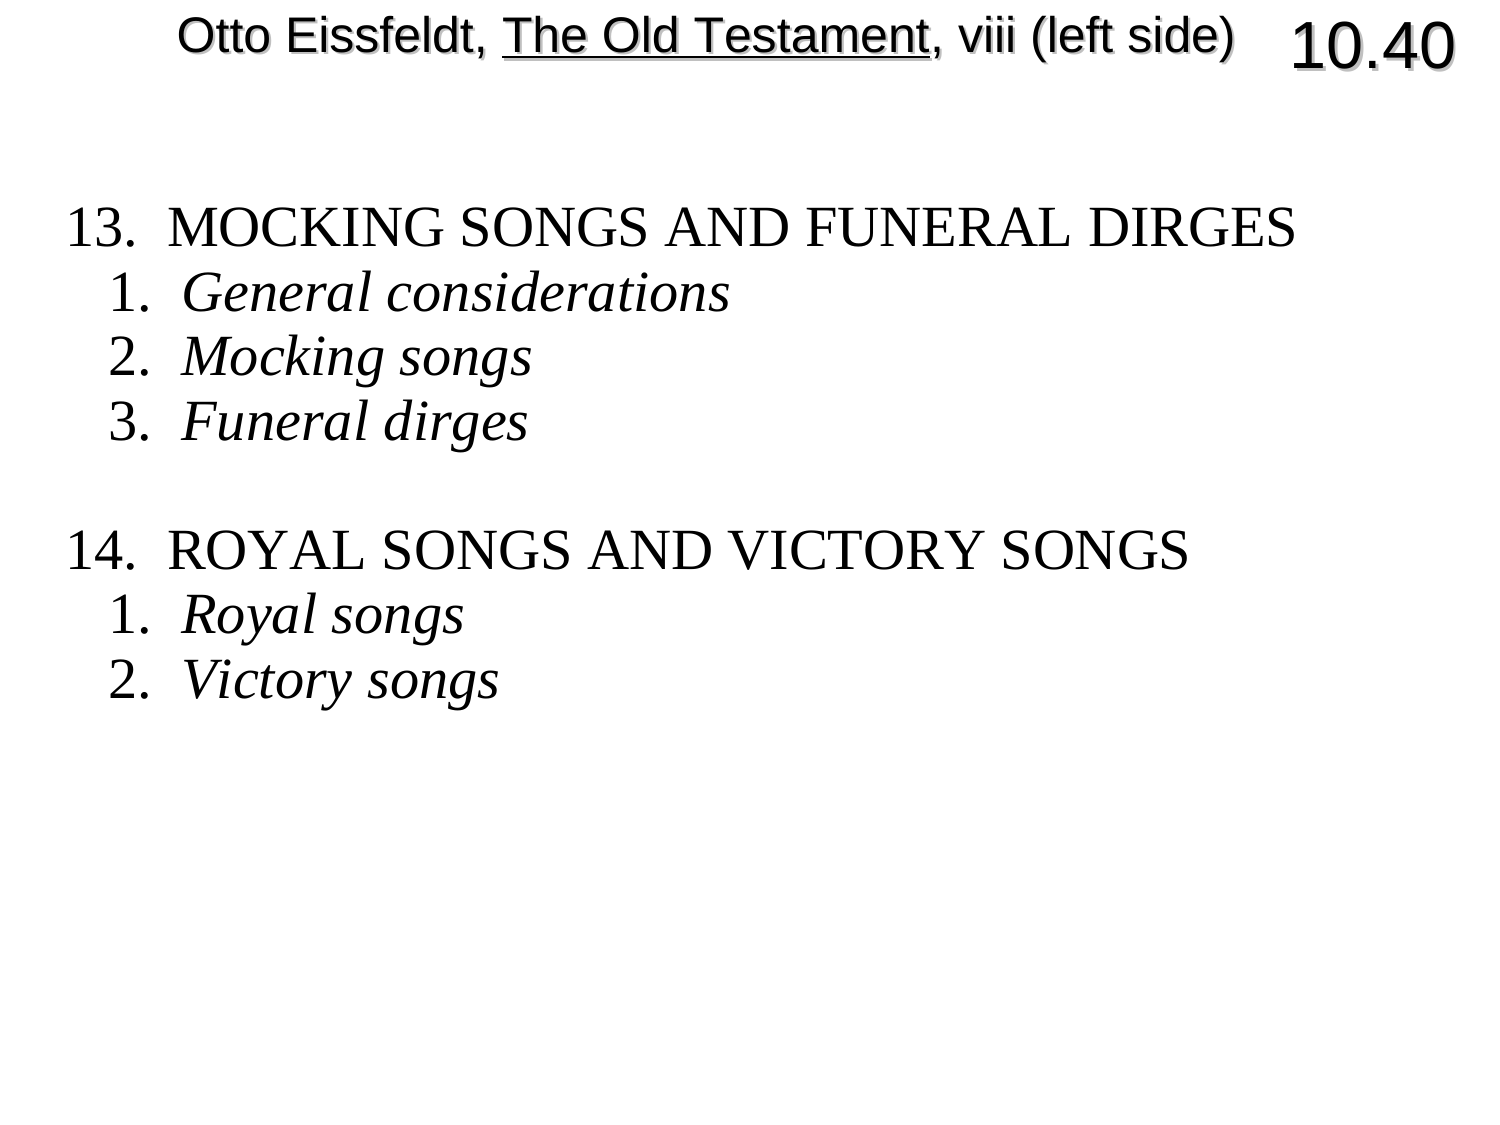

Otto Eissfeldt, The Old Testament, viii (left side)
10.40
13. MOCKING SONGS AND FUNERAL DIRGES
 1. General considerations
 2. Mocking songs
 3. Funeral dirges
14. ROYAL SONGS AND VICTORY SONGS
 1. Royal songs
 2. Victory songs